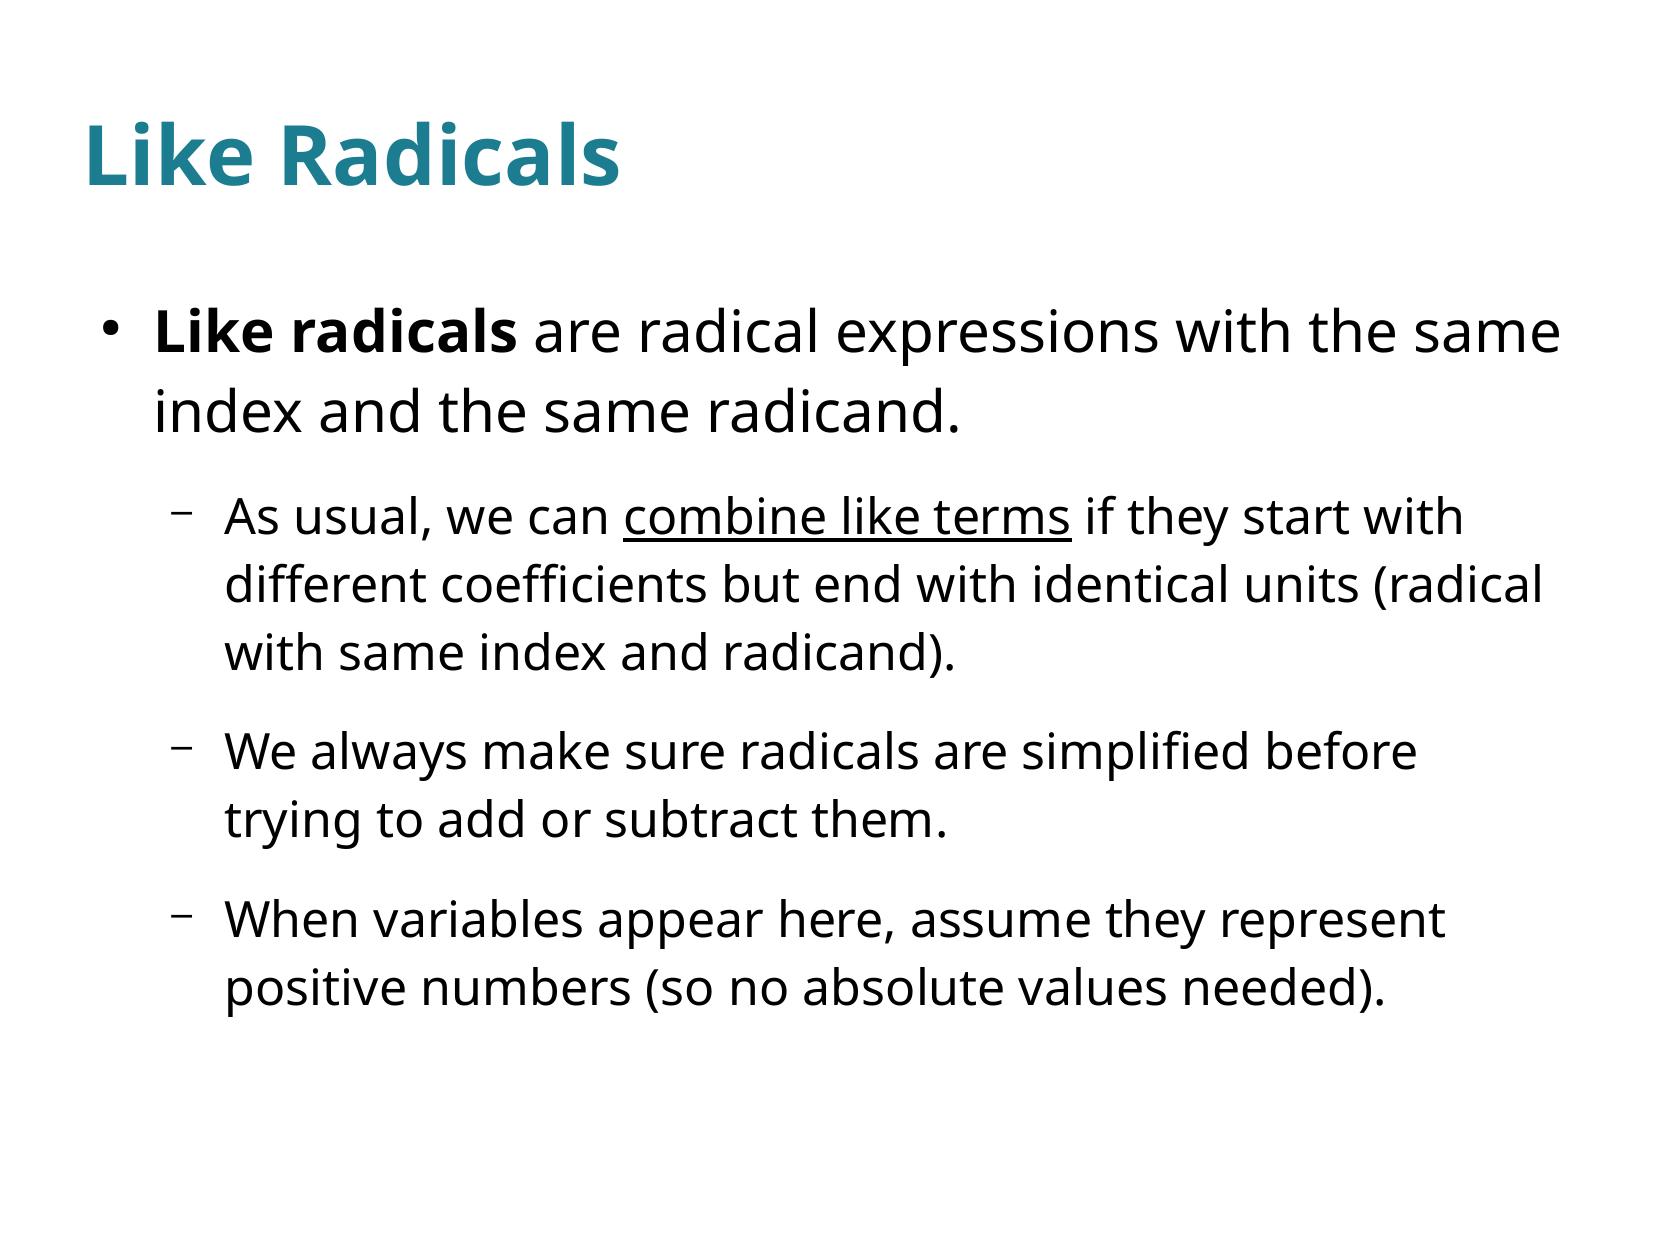

# Like Radicals
Like radicals are radical expressions with the same index and the same radicand.
As usual, we can combine like terms if they start with different coefficients but end with identical units (radical with same index and radicand).
We always make sure radicals are simplified before trying to add or subtract them.
When variables appear here, assume they represent positive numbers (so no absolute values needed).